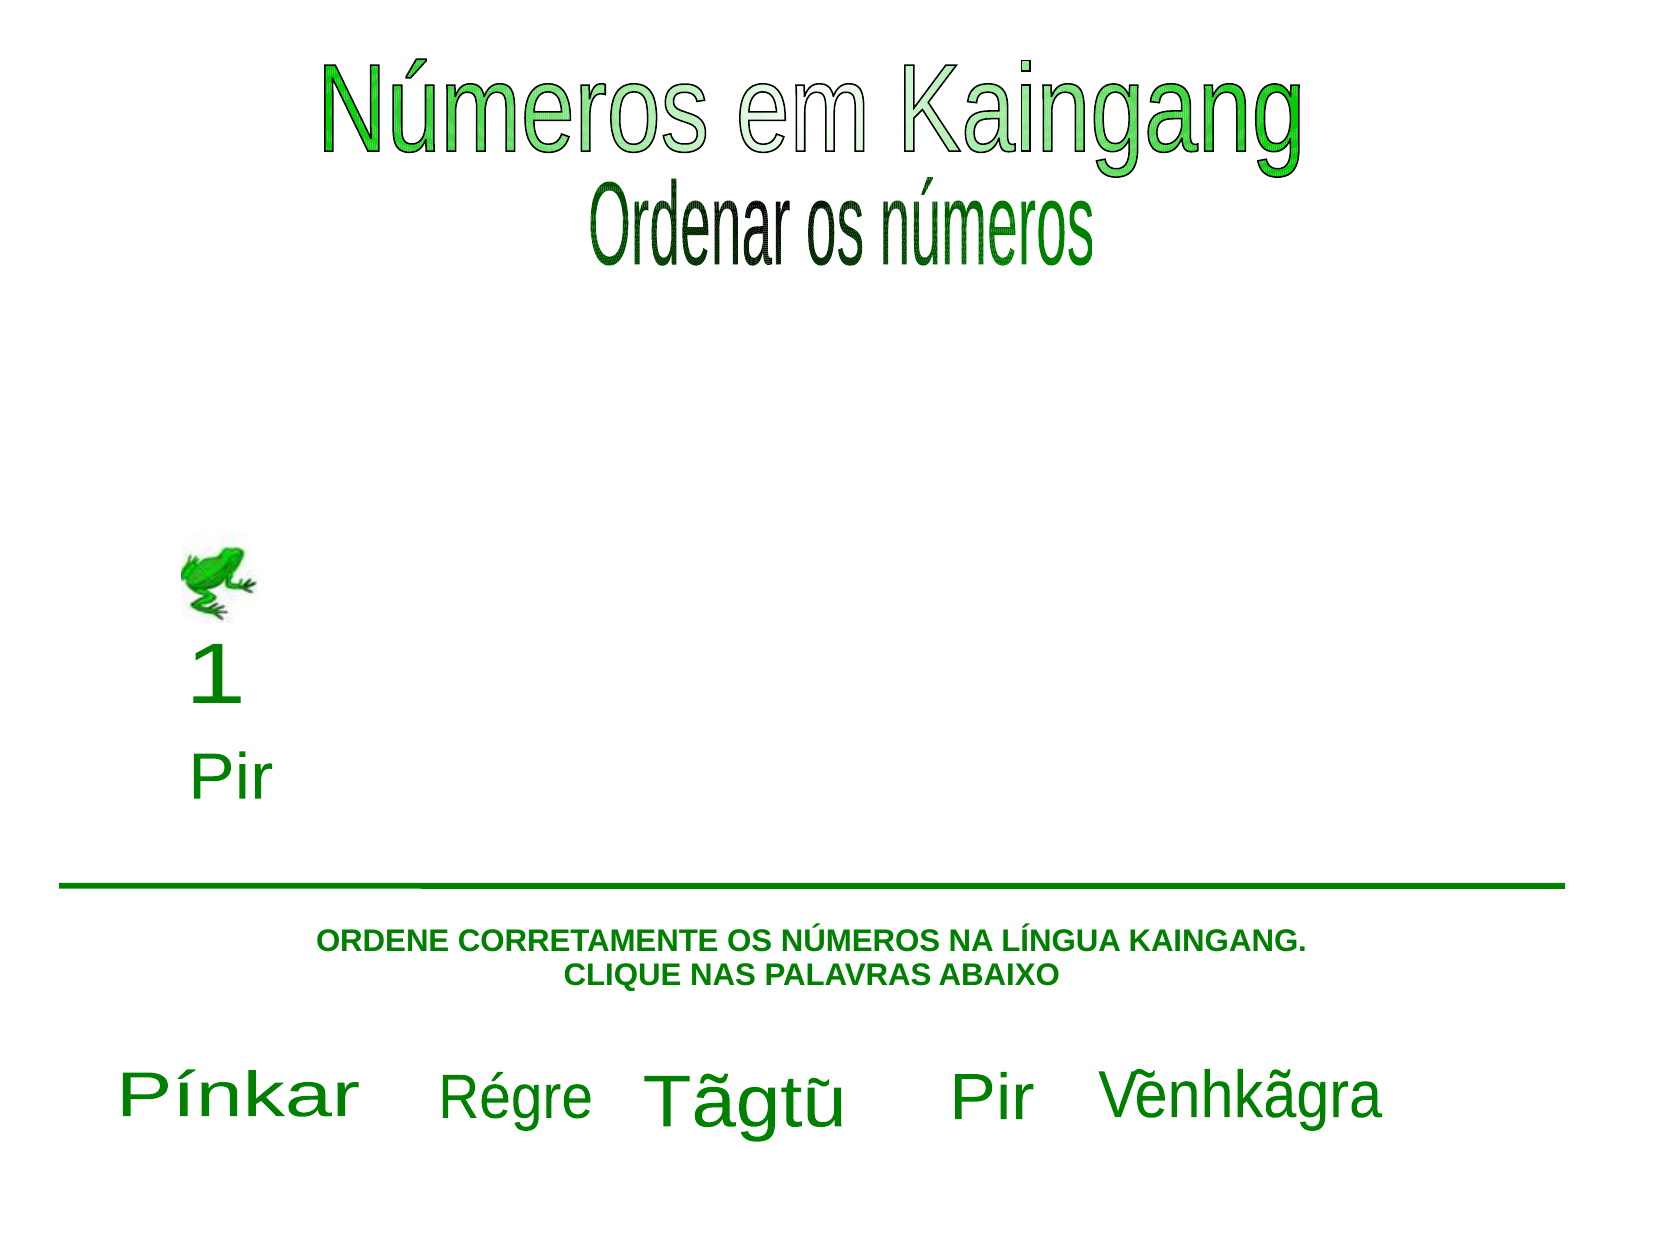

Ordenar os números
1
Pir
ORDENE CORRETAMENTE OS NÚMEROS NA LÍNGUA KAINGANG.
CLIQUE NAS PALAVRAS ABAIXO
Venhkãgra
~
Pínkar
Régre
Pir
Tãgtu
~